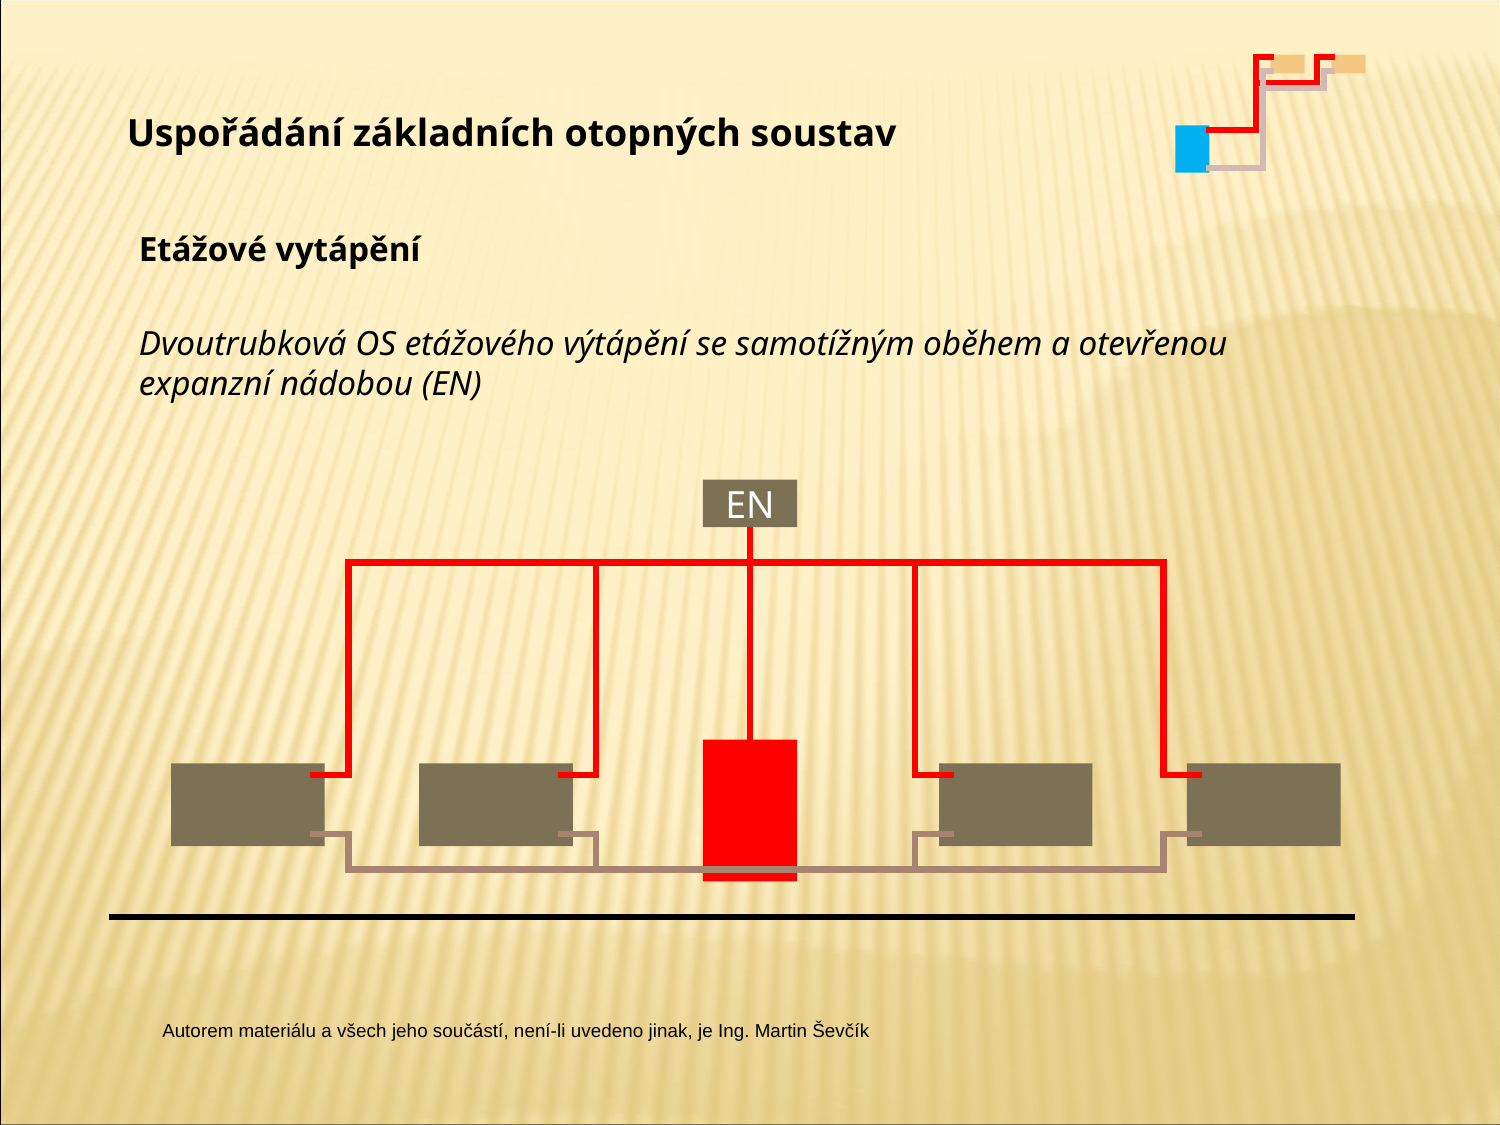

Uspořádání základních otopných soustav
Etážové vytápění
Dvoutrubková OS etážového výtápění se samotížným oběhem a otevřenou expanzní nádobou (EN)
EN
Autorem materiálu a všech jeho součástí, není-li uvedeno jinak, je Ing. Martin Ševčík